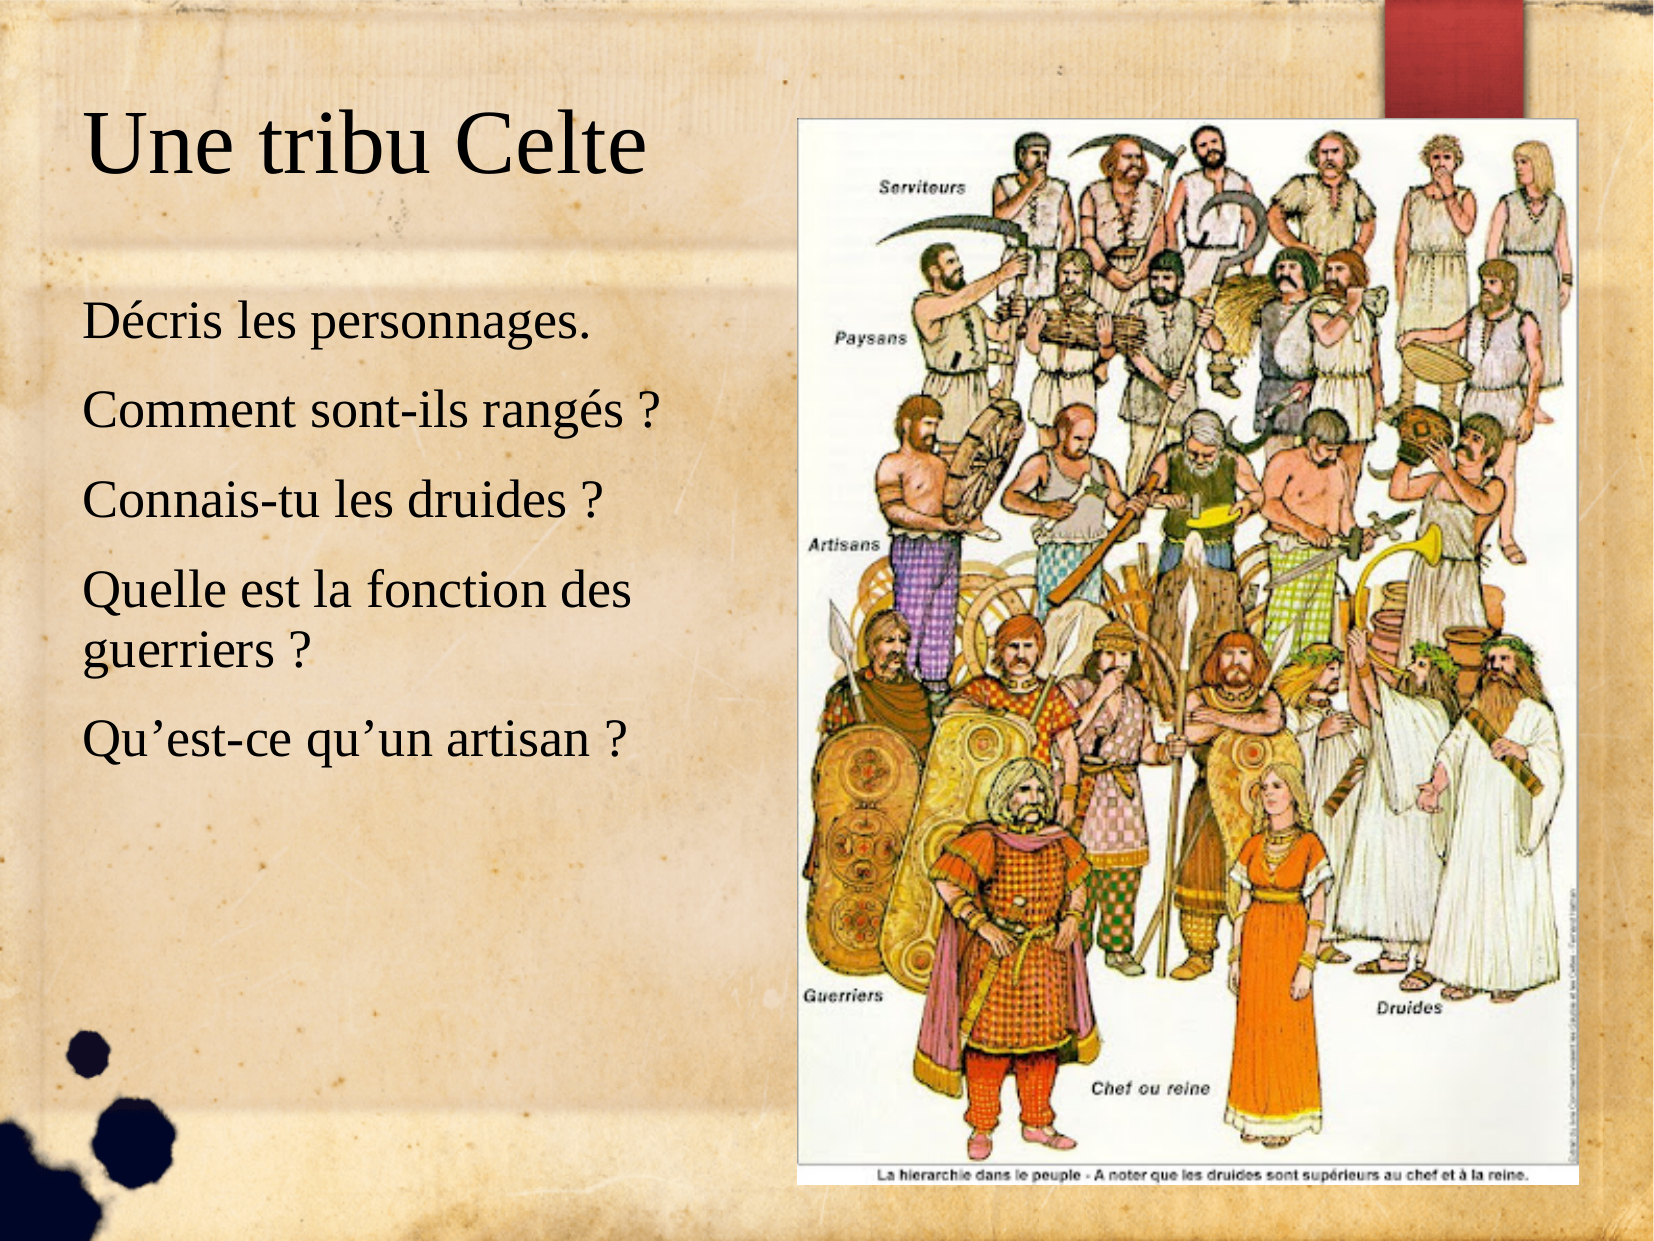

# Une tribu Celte
Décris les personnages.
Comment sont-ils rangés ?
Connais-tu les druides ?
Quelle est la fonction des guerriers ?
Qu’est-ce qu’un artisan ?